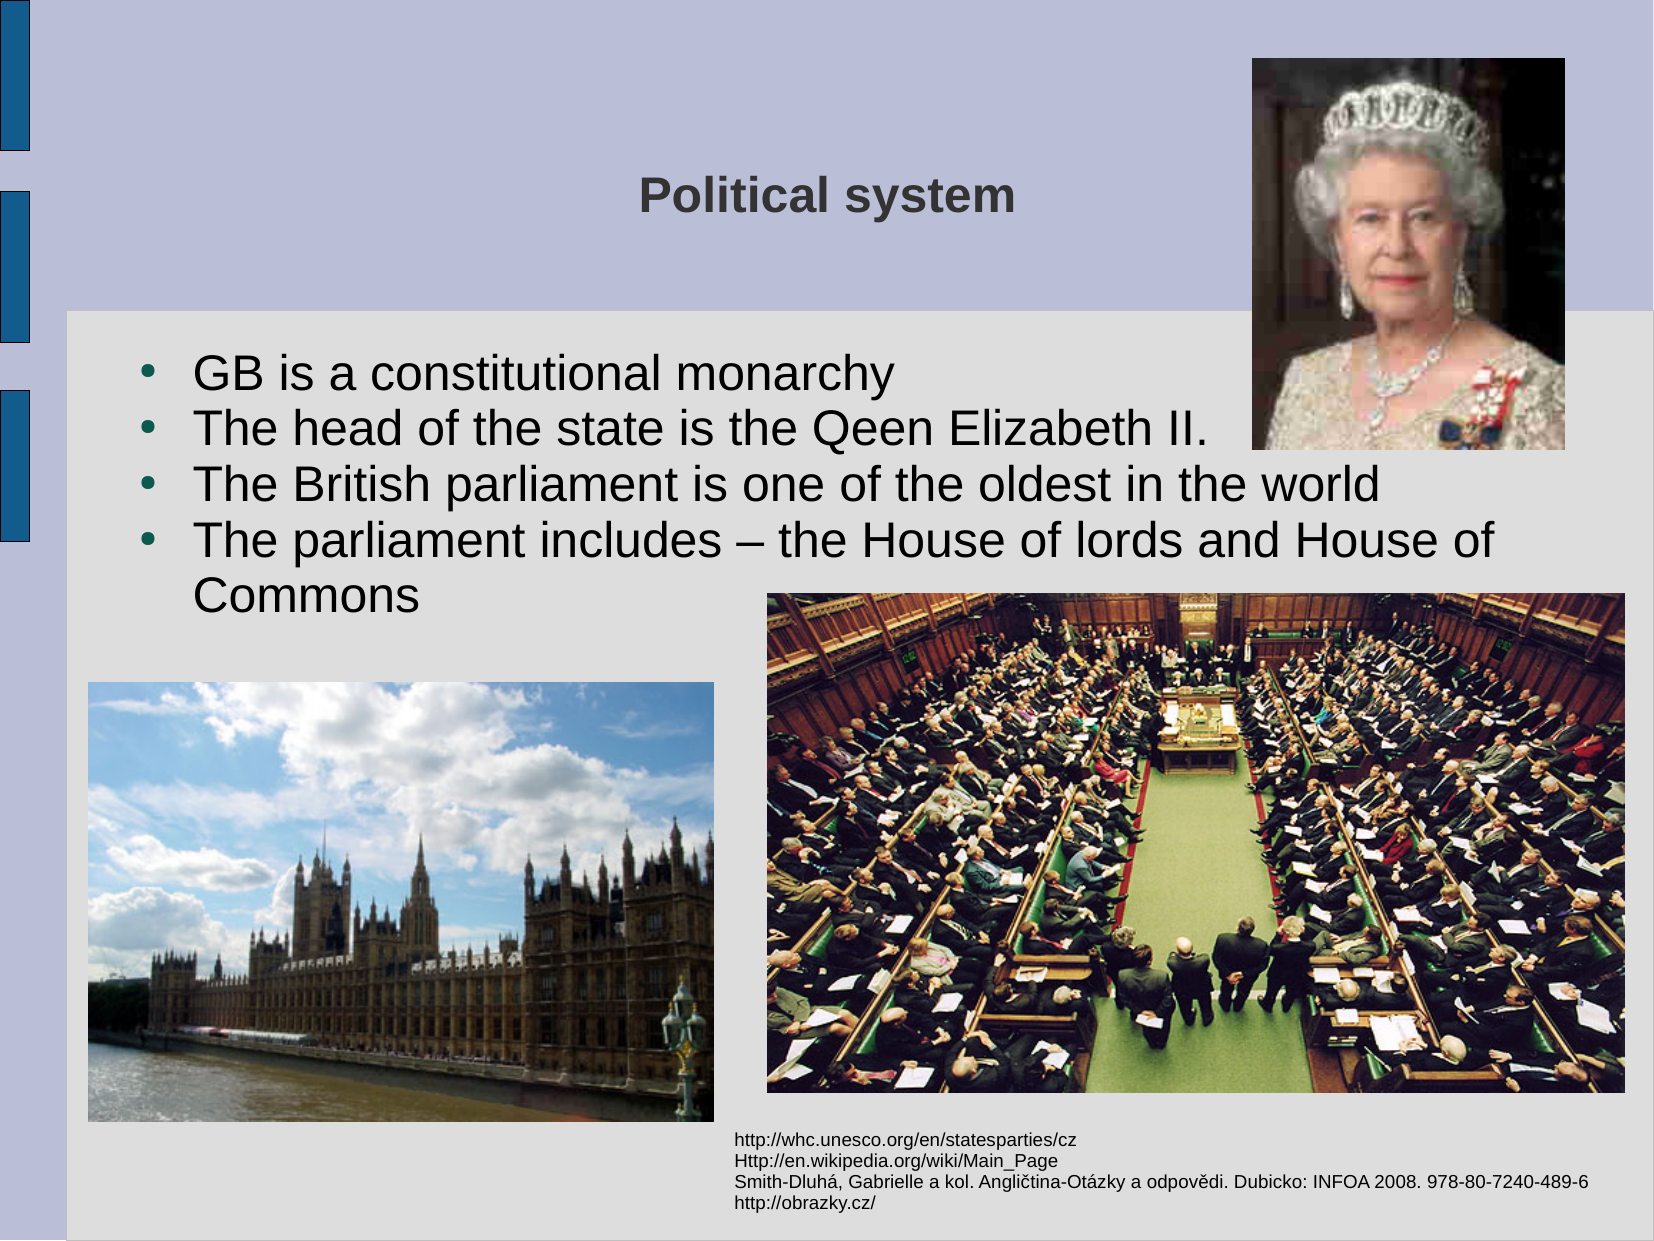

# Political system
GB is a constitutional monarchy
The head of the state is the Qeen Elizabeth II.
The British parliament is one of the oldest in the world
The parliament includes – the House of lords and House of Commons
http://whc.unesco.org/en/statesparties/cz
Http://en.wikipedia.org/wiki/Main_Page
Smith-Dluhá, Gabrielle a kol. Angličtina-Otázky a odpovědi. Dubicko: INFOA 2008. 978-80-7240-489-6
http://obrazky.cz/